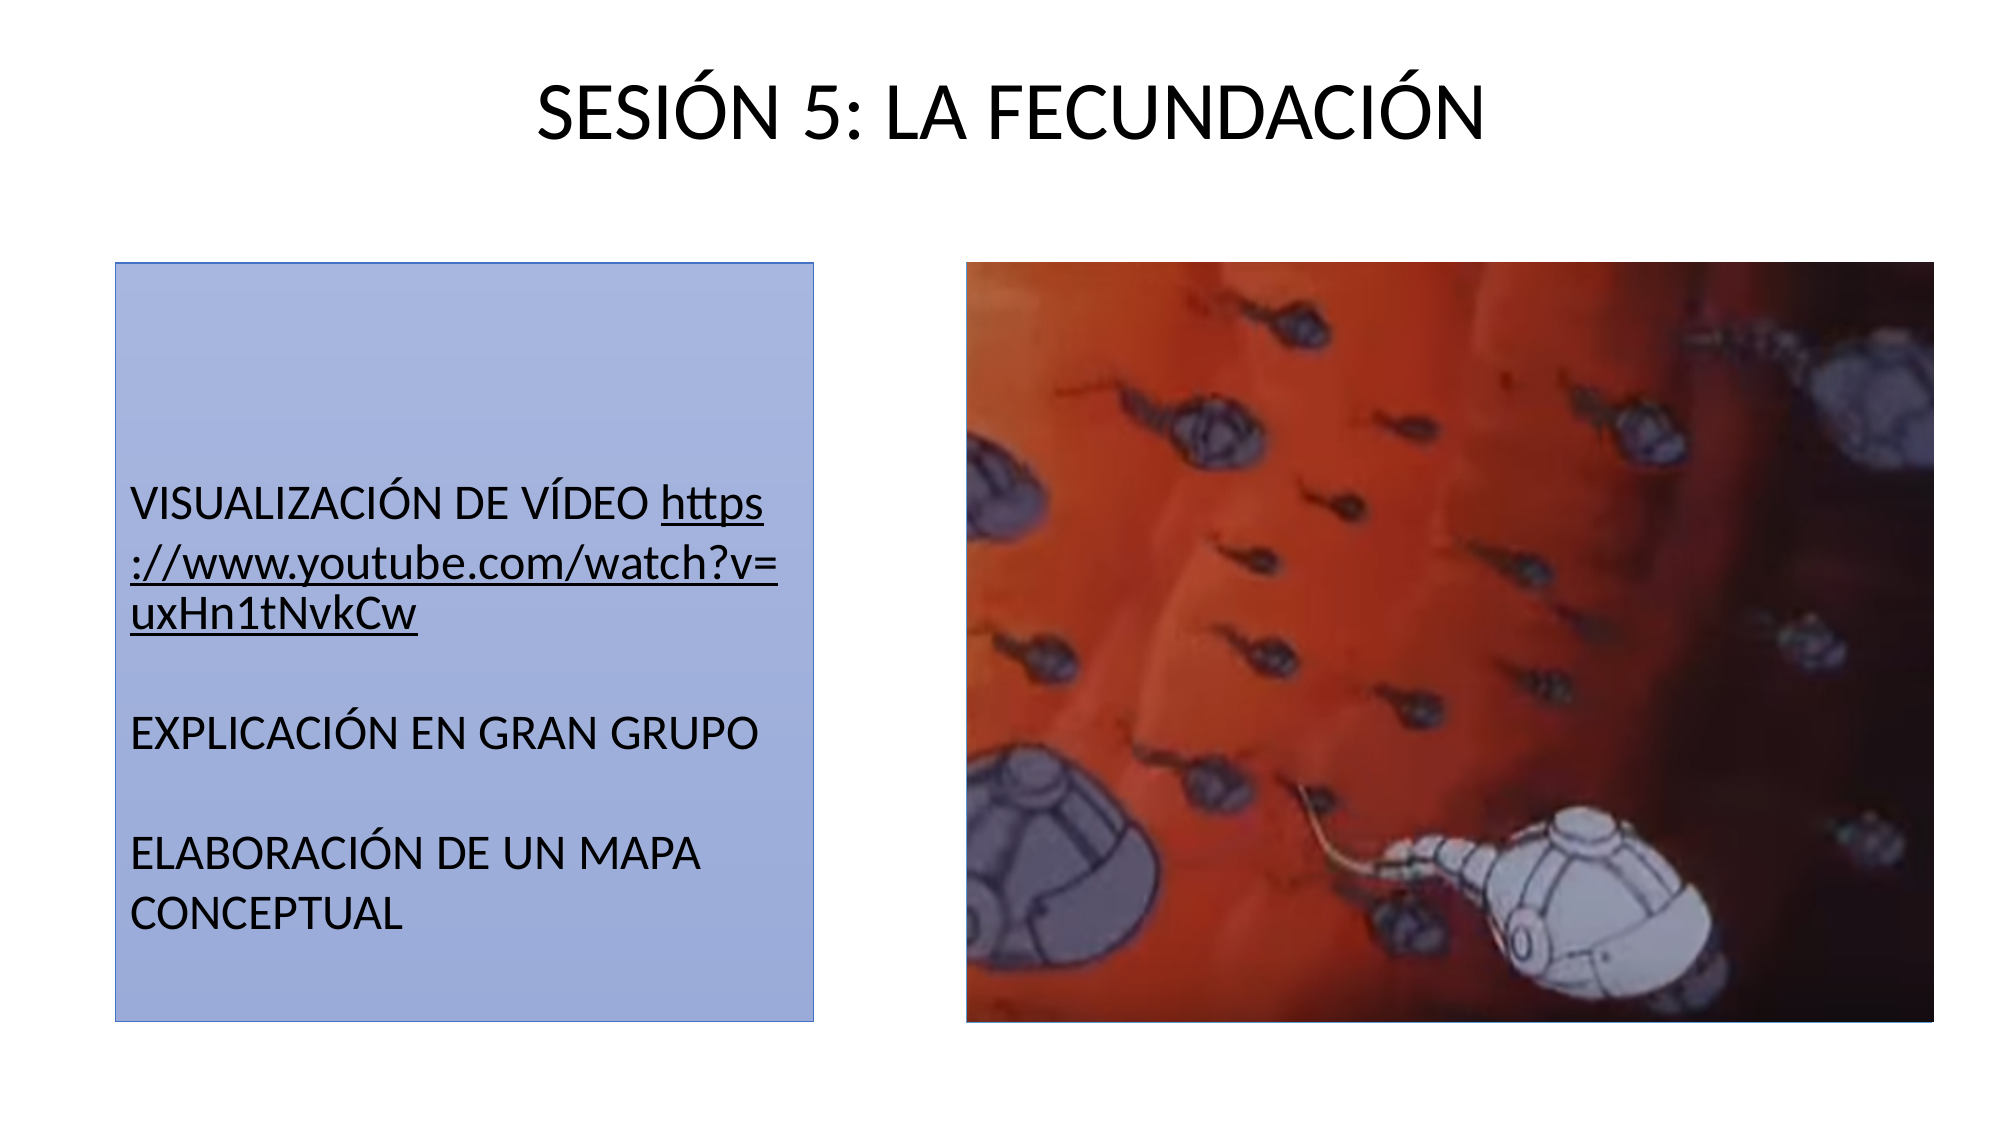

# SESIÓN 5: LA FECUNDACIÓN
VISUALIZACIÓN DE VÍDEO https://www.youtube.com/watch?v=uxHn1tNvkCw
EXPLICACIÓN EN GRAN GRUPO
ELABORACIÓN DE UN MAPA CONCEPTUAL